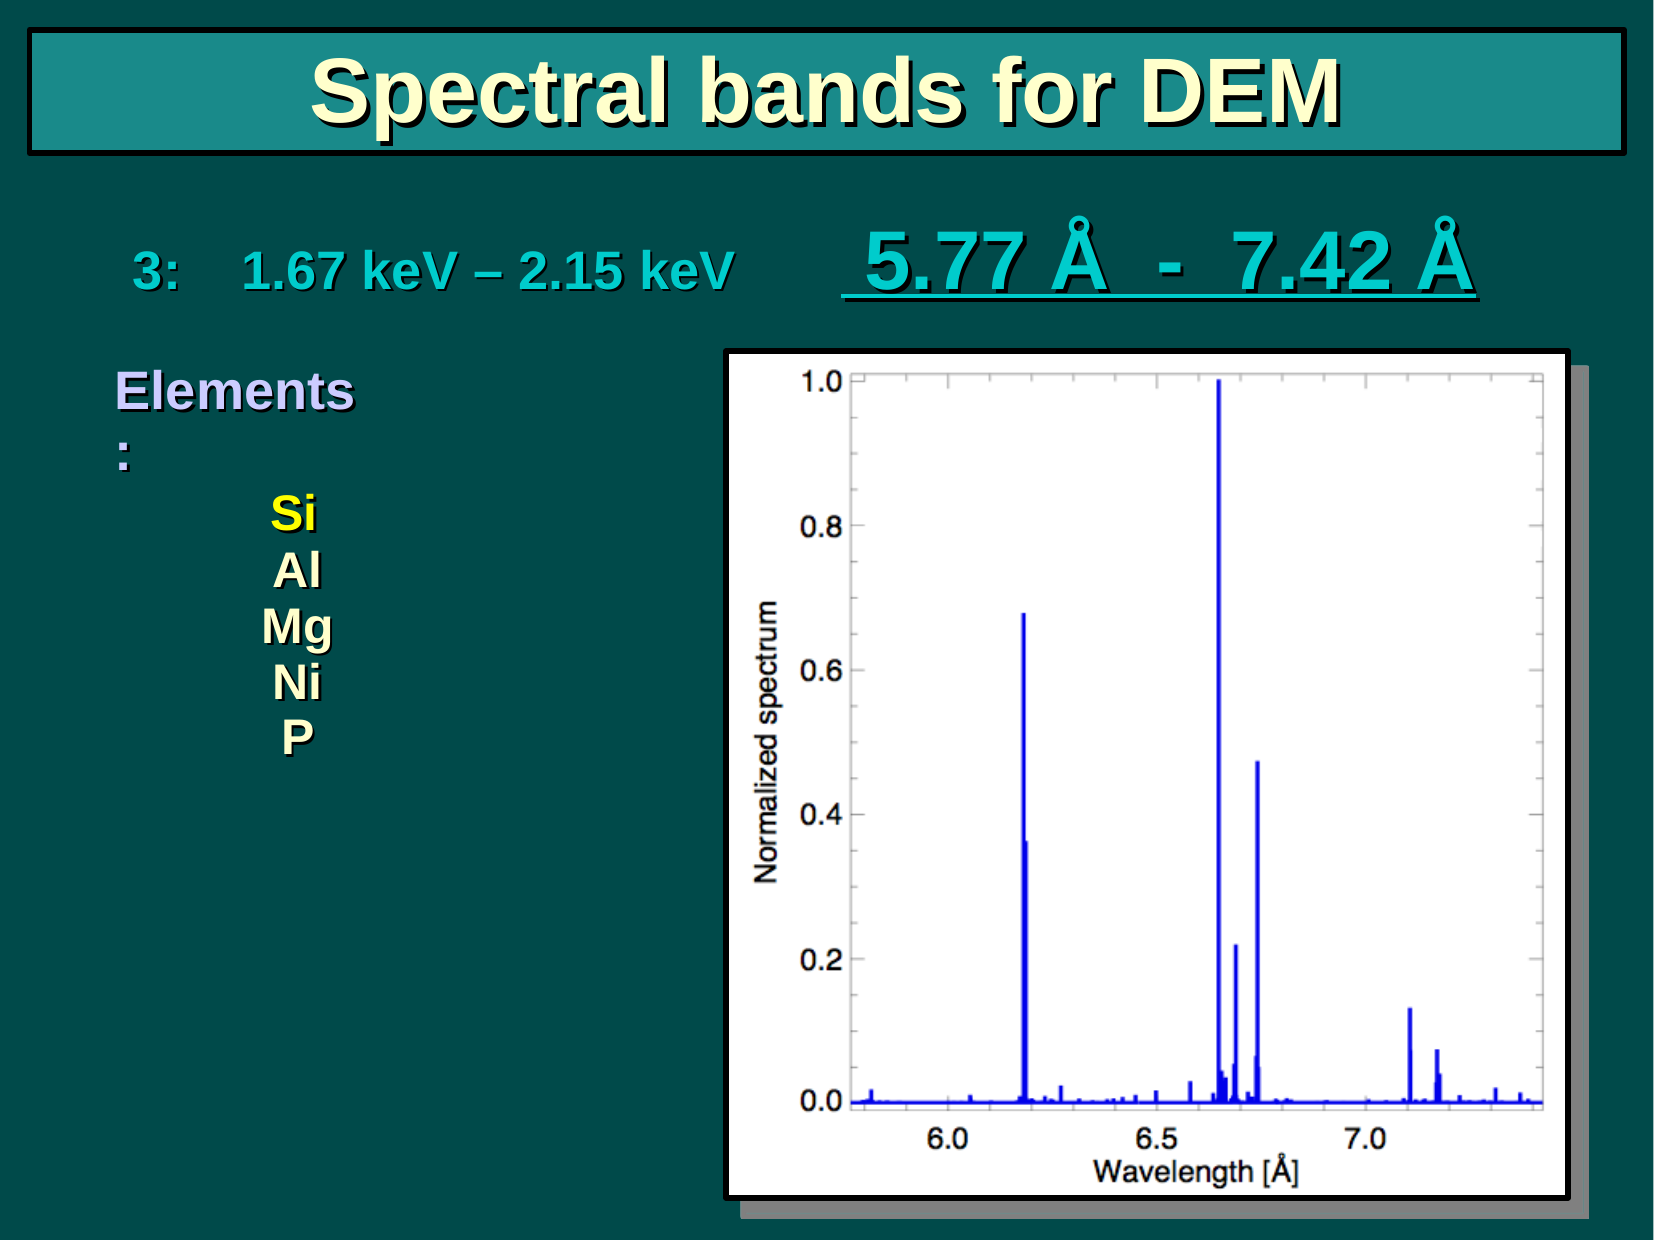

Spectral bands for DEM
3: 1.67 keV – 2.15 keV 5.77 Å - 7.42 Å
Elements:
 Si
 Al
 Mg
 Ni
 P